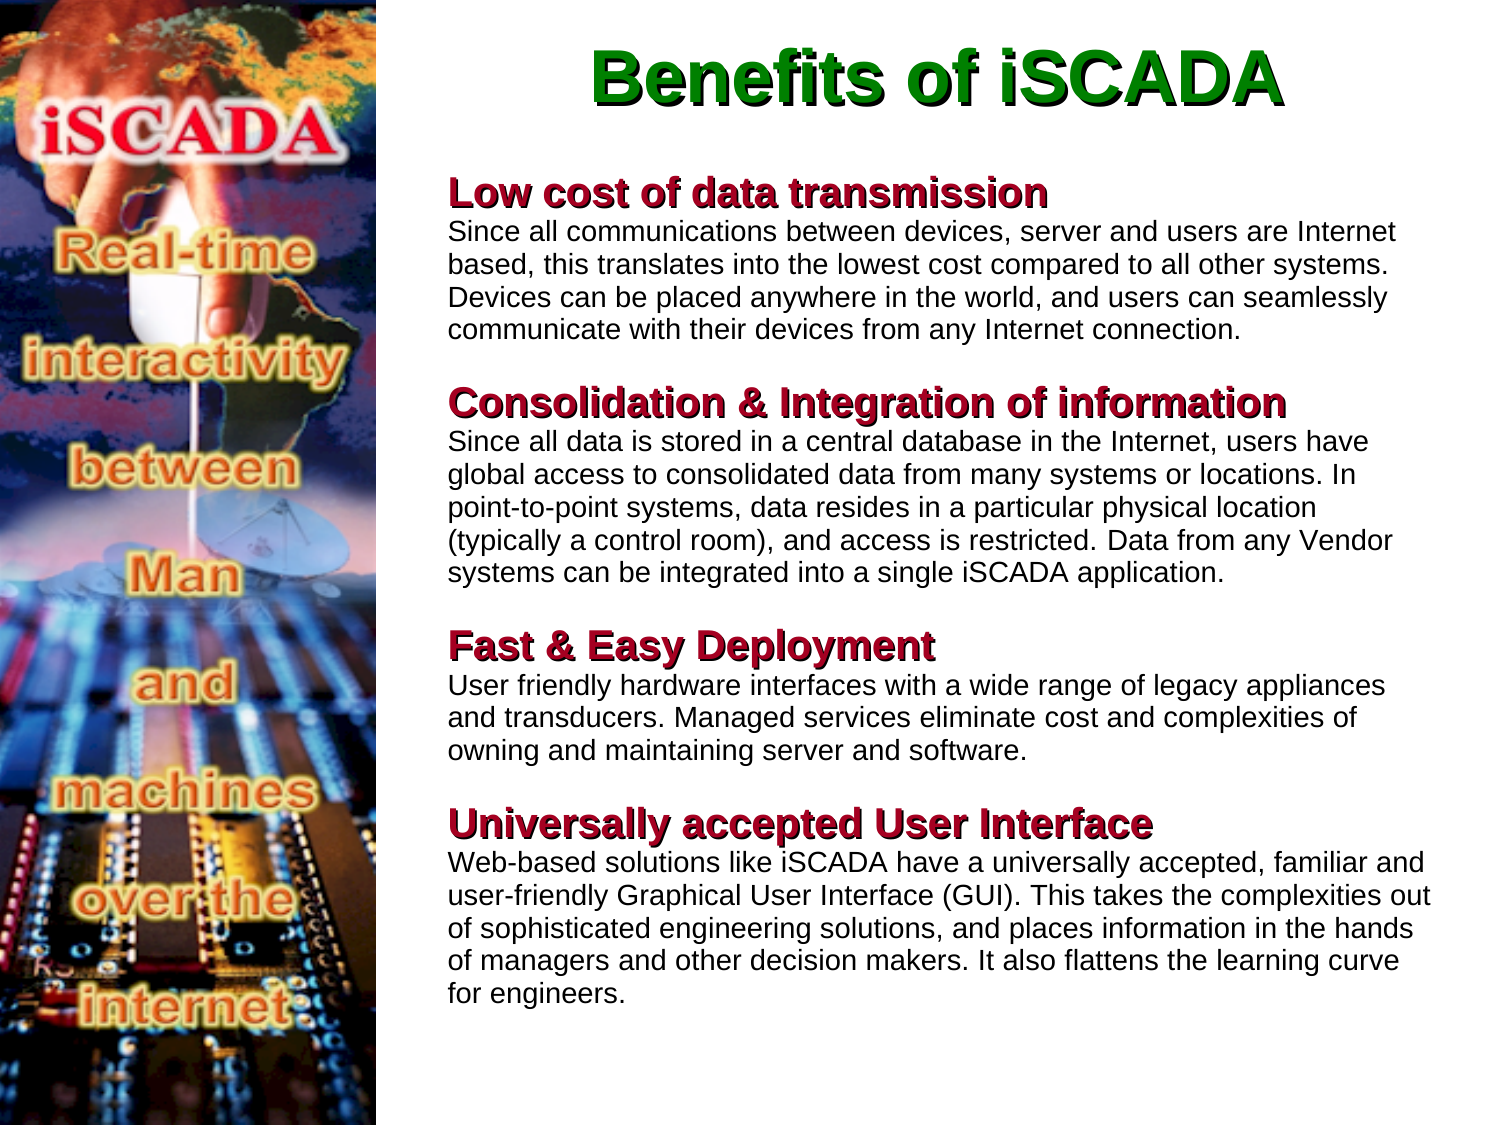

Benefits of iSCADA
Low cost of data transmission
Since all communications between devices, server and users are Internet based, this translates into the lowest cost compared to all other systems. Devices can be placed anywhere in the world, and users can seamlessly communicate with their devices from any Internet connection.
Consolidation & Integration of information 
Since all data is stored in a central database in the Internet, users have global access to consolidated data from many systems or locations. In point-to-point systems, data resides in a particular physical location (typically a control room), and access is restricted. Data from any Vendor systems can be integrated into a single iSCADA application.
Fast & Easy Deployment 
User friendly hardware interfaces with a wide range of legacy appliances and transducers. Managed services eliminate cost and complexities of owning and maintaining server and software.
Universally accepted User Interface
Web-based solutions like iSCADA have a universally accepted, familiar and user-friendly Graphical User Interface (GUI). This takes the complexities out of sophisticated engineering solutions, and places information in the hands of managers and other decision makers. It also flattens the learning curve for engineers.